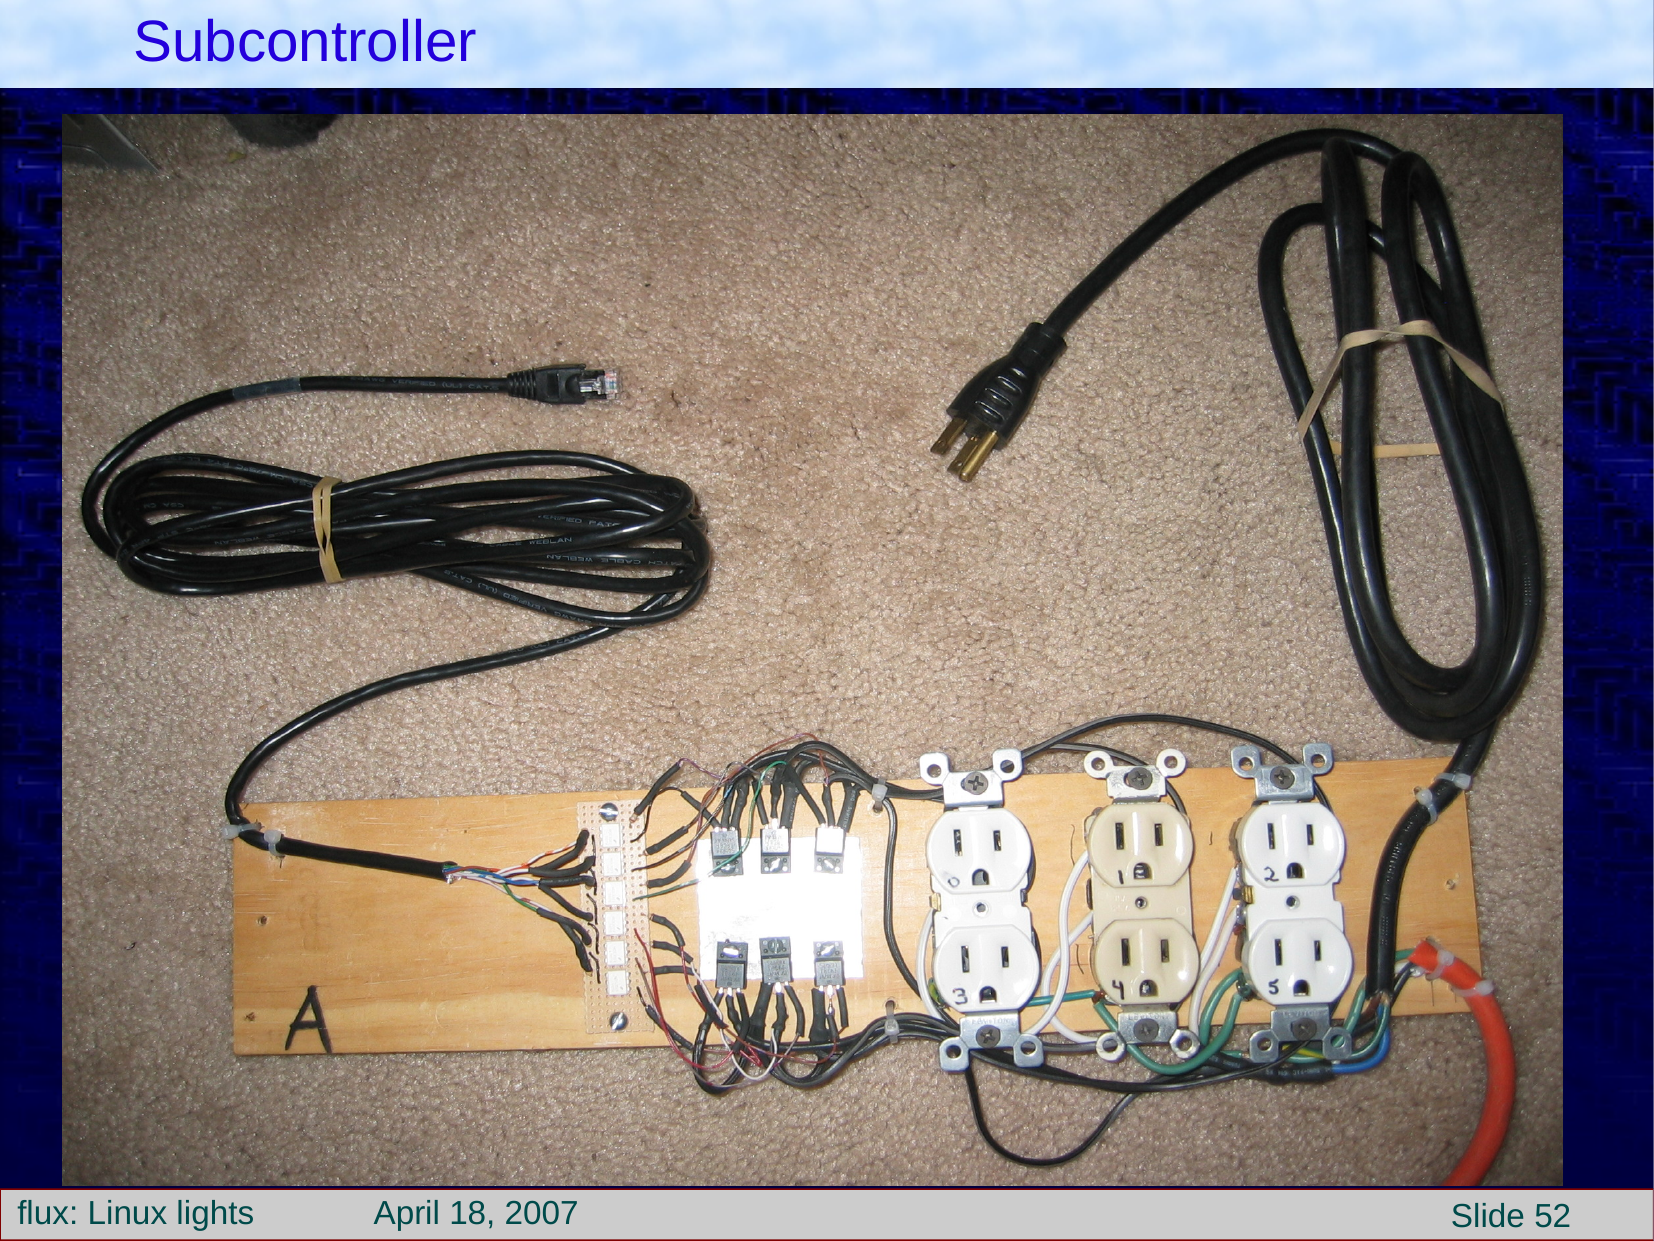

Subcontroller
# The subcontroller
flux: Linux lights	April 18, 2007
Slide